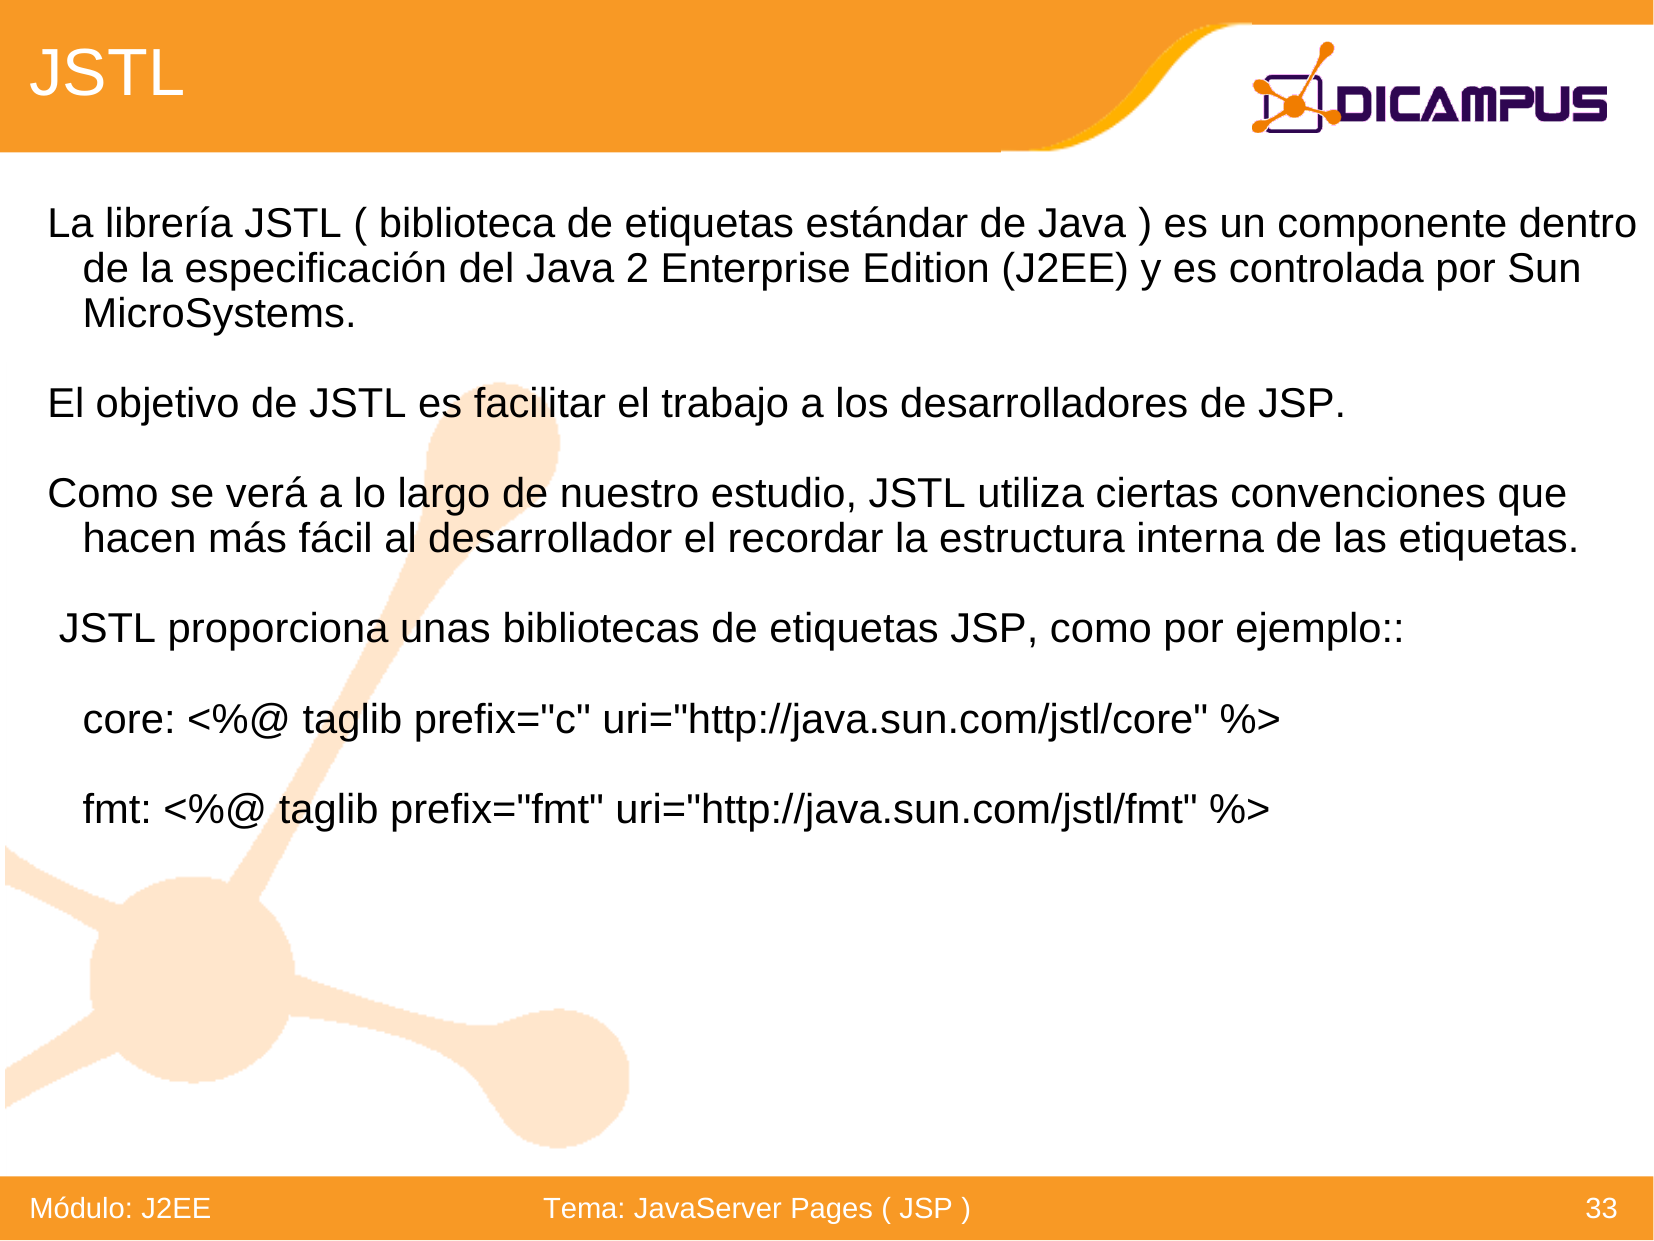

JSTL
La librería JSTL ( biblioteca de etiquetas estándar de Java ) es un componente dentro de la especificación del Java 2 Enterprise Edition (J2EE) y es controlada por Sun MicroSystems.
El objetivo de JSTL es facilitar el trabajo a los desarrolladores de JSP.
Como se verá a lo largo de nuestro estudio, JSTL utiliza ciertas convenciones que hacen más fácil al desarrollador el recordar la estructura interna de las etiquetas.
 JSTL proporciona unas bibliotecas de etiquetas JSP, como por ejemplo::
core: <%@ taglib prefix="c" uri="http://java.sun.com/jstl/core" %>
fmt: <%@ taglib prefix="fmt" uri="http://java.sun.com/jstl/fmt" %>
Módulo: J2EE
Tema: JavaServer Pages ( JSP )